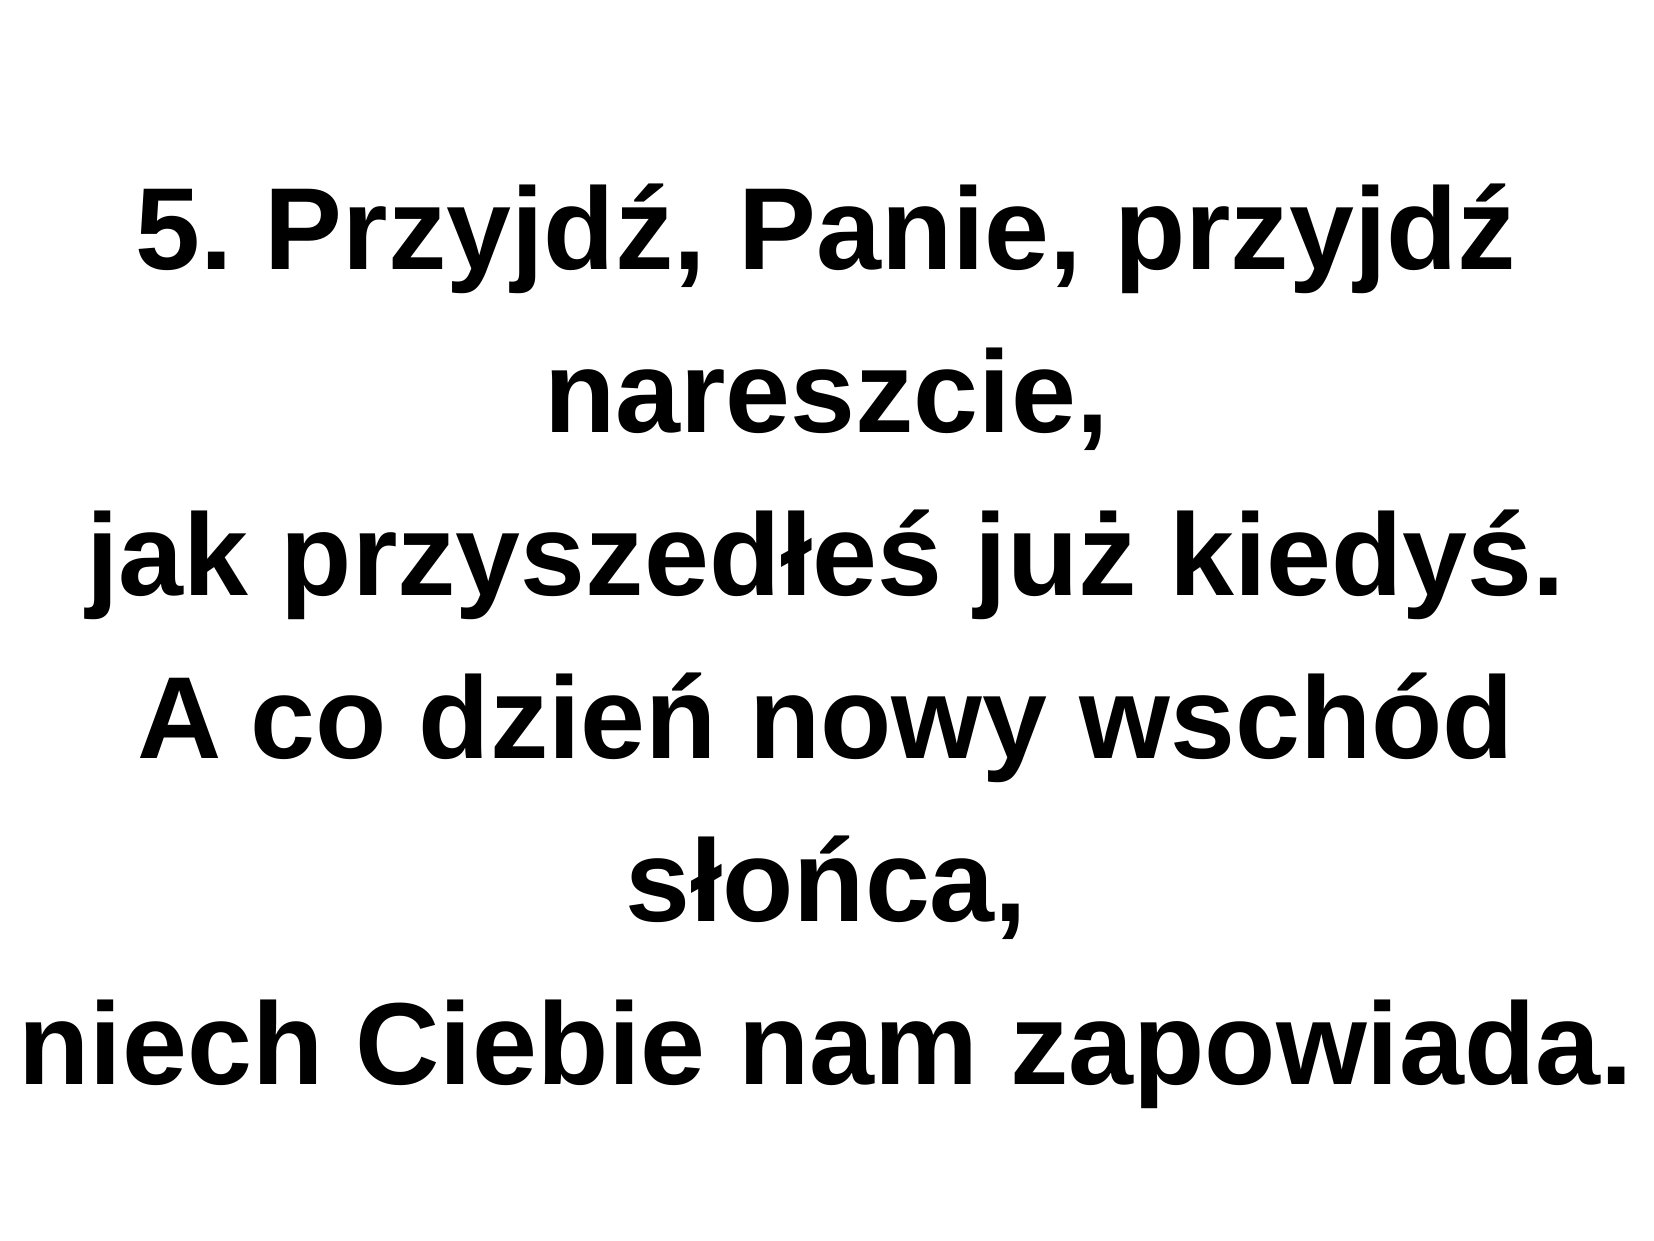

# 5. Przyjdź, Panie, przyjdź nareszcie,
jak przyszedłeś już kiedyś.
A co dzień nowy wschód słońca,
niech Ciebie nam zapowiada.